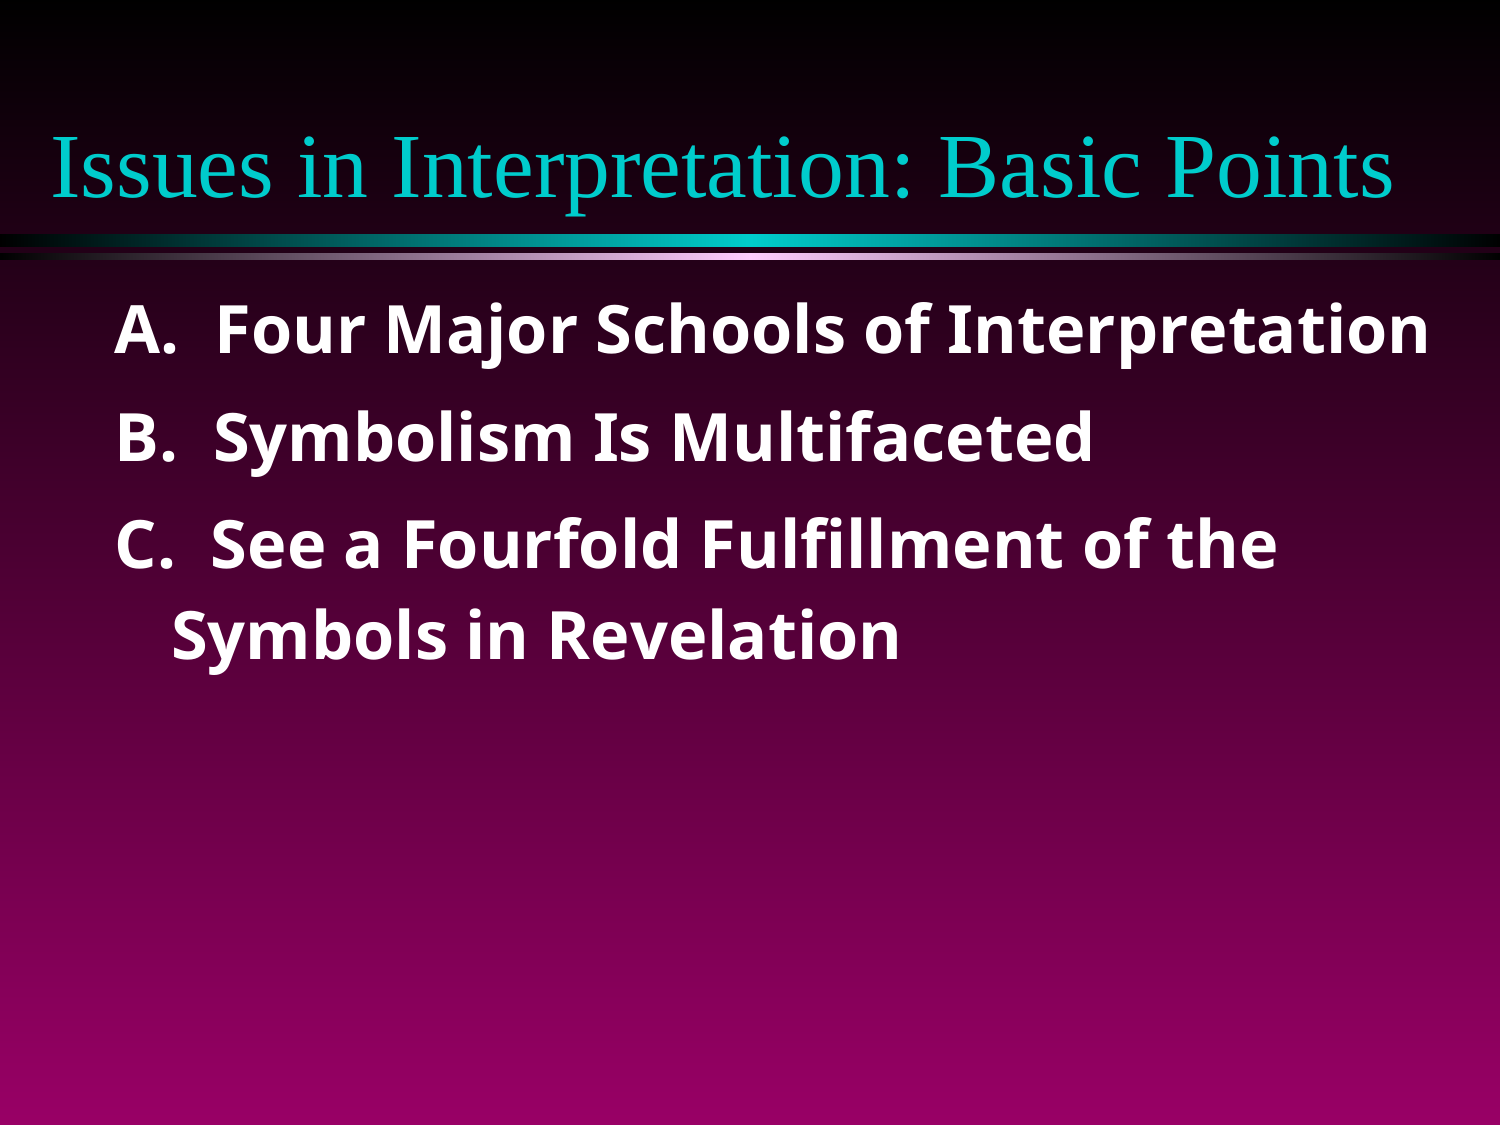

# Issues in Interpretation: Basic Points
A. Four Major Schools of Interpretation
B. Symbolism Is Multifaceted
C. See a Fourfold Fulfillment of the Symbols in Revelation